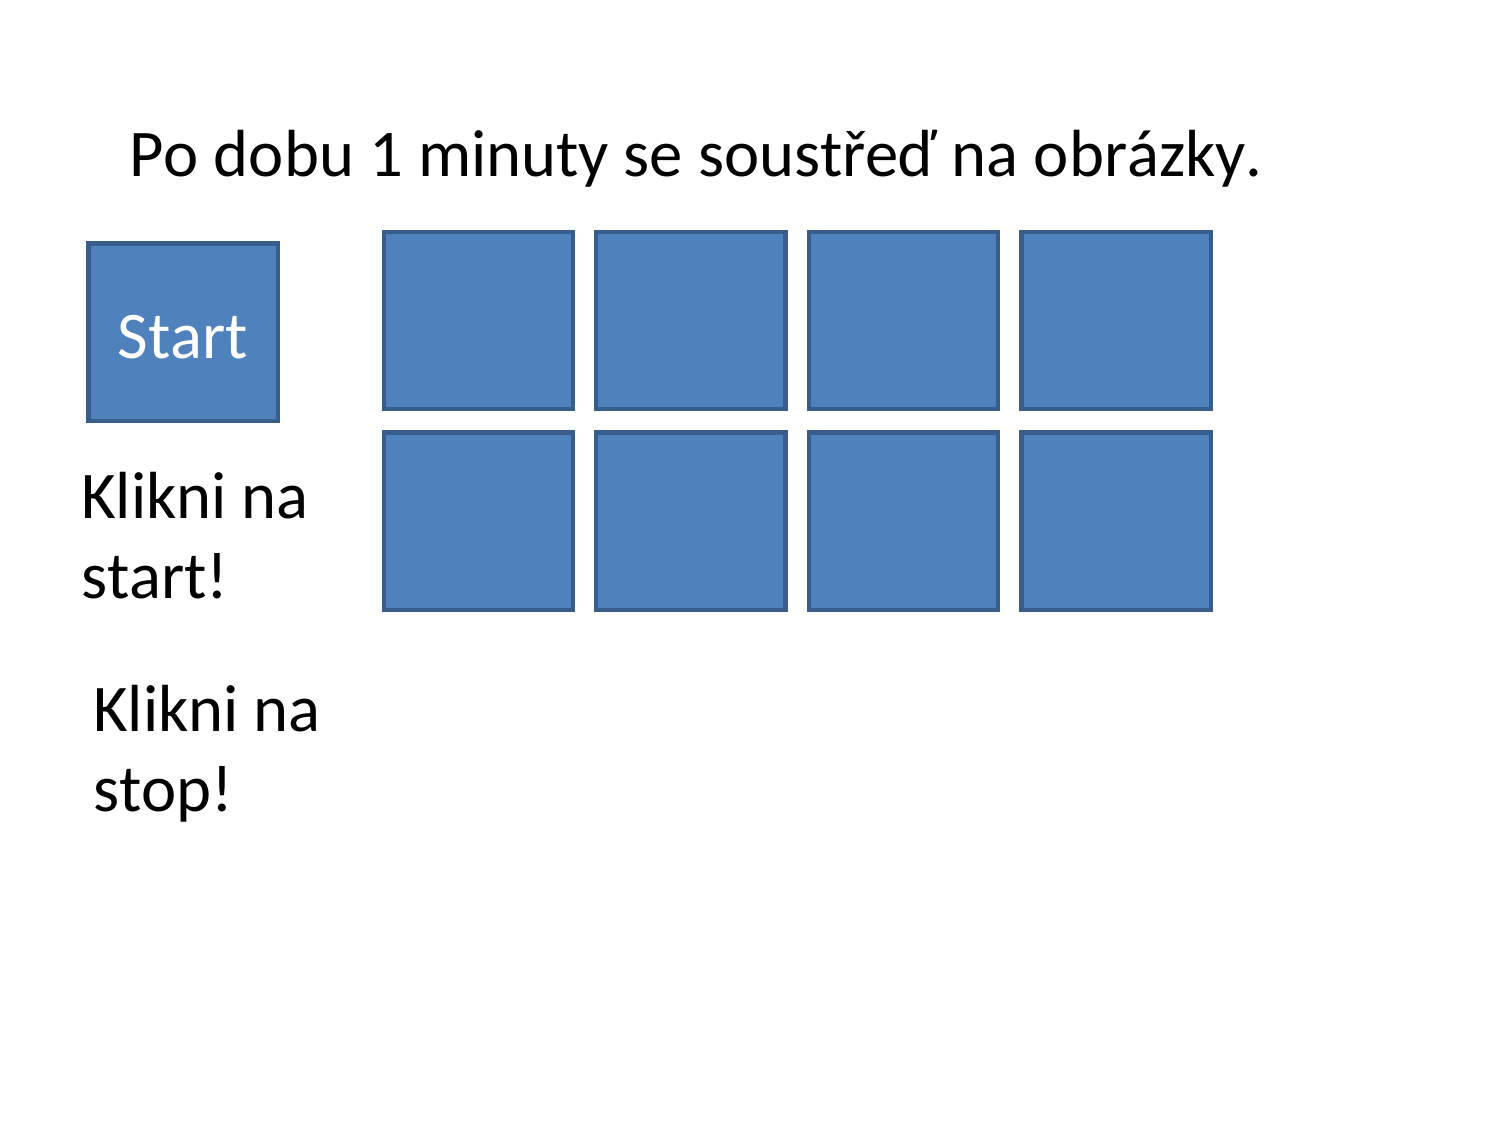

Po dobu 1 minuty se soustřeď na obrázky.
STOP
Start
Klikni na
start!
Klikni na
stop!